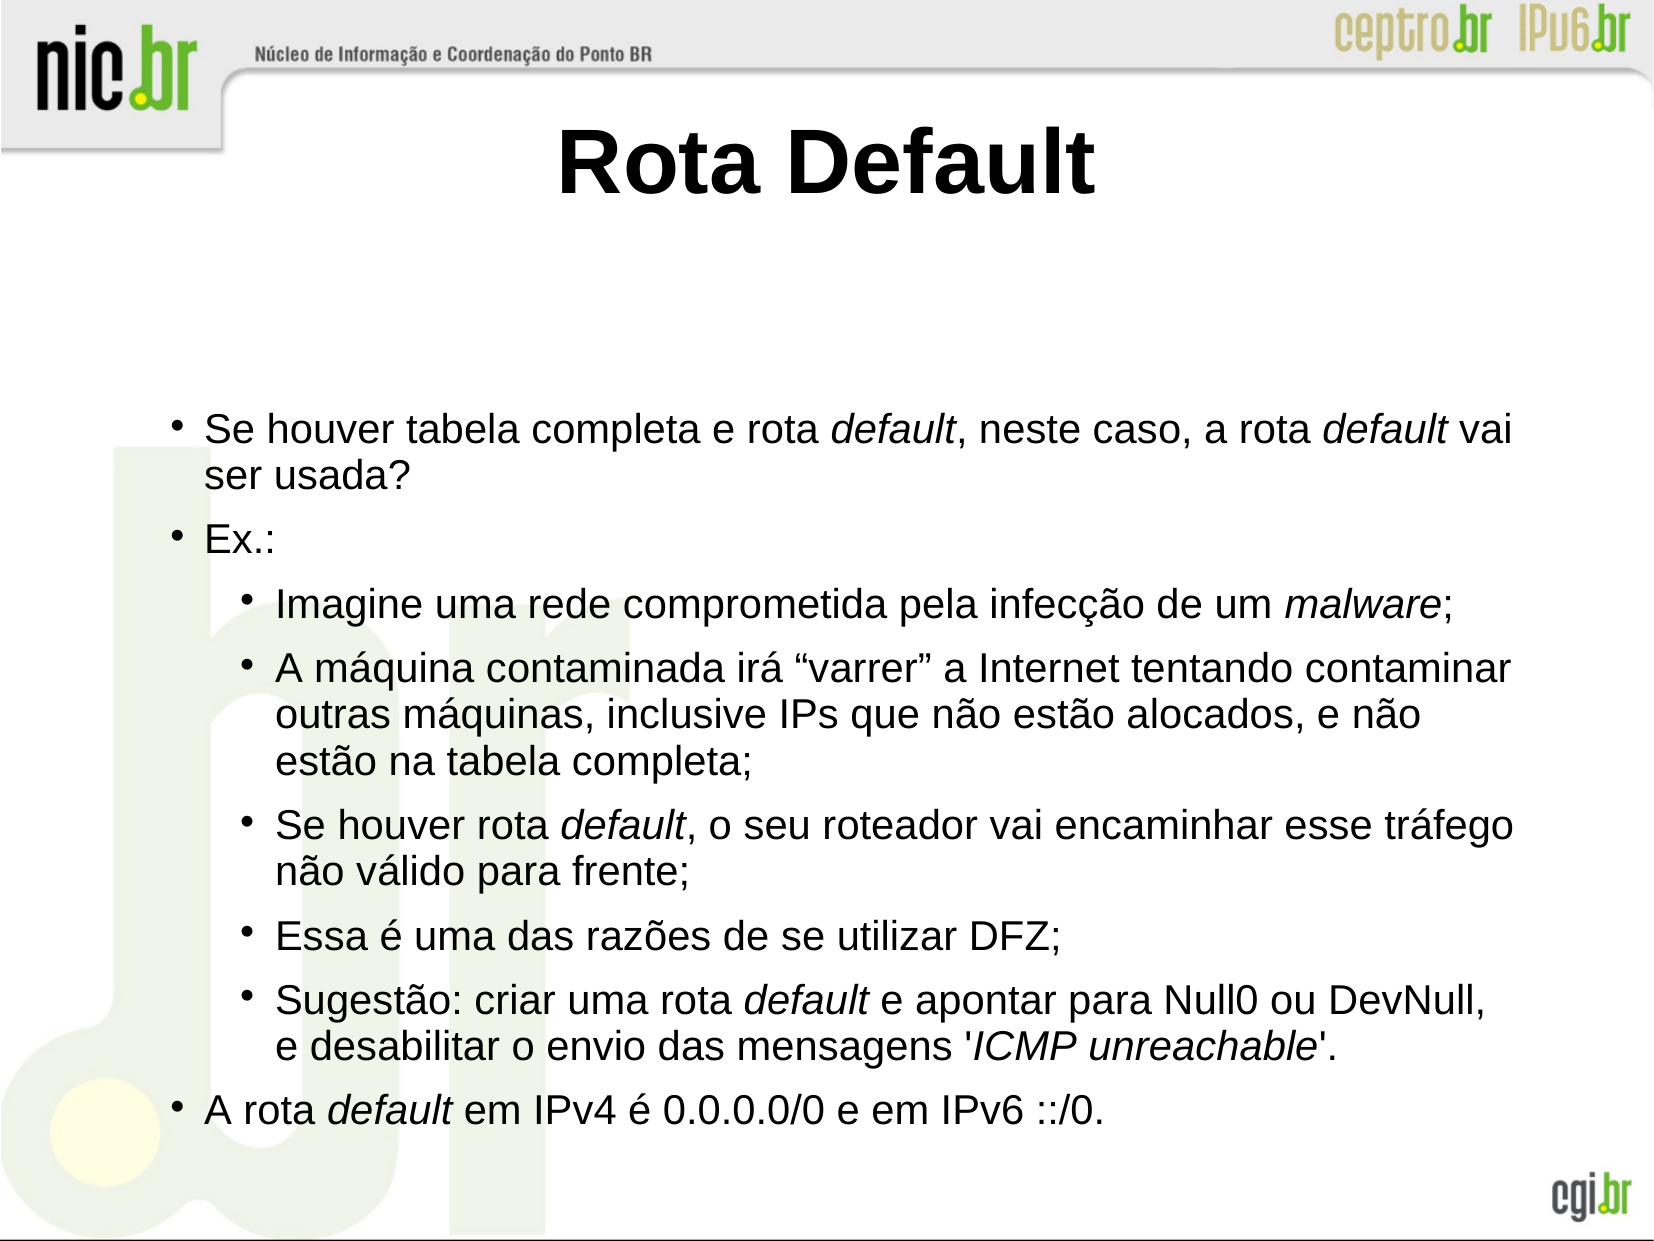

Rota Default
Se houver tabela completa e rota default, neste caso, a rota default vai ser usada?
Ex.:
Imagine uma rede comprometida pela infecção de um malware;
A máquina contaminada irá “varrer” a Internet tentando contaminar outras máquinas, inclusive IPs que não estão alocados, e não estão na tabela completa;
Se houver rota default, o seu roteador vai encaminhar esse tráfego não válido para frente;
Essa é uma das razões de se utilizar DFZ;
Sugestão: criar uma rota default e apontar para Null0 ou DevNull, e desabilitar o envio das mensagens 'ICMP unreachable'.
A rota default em IPv4 é 0.0.0.0/0 e em IPv6 ::/0.